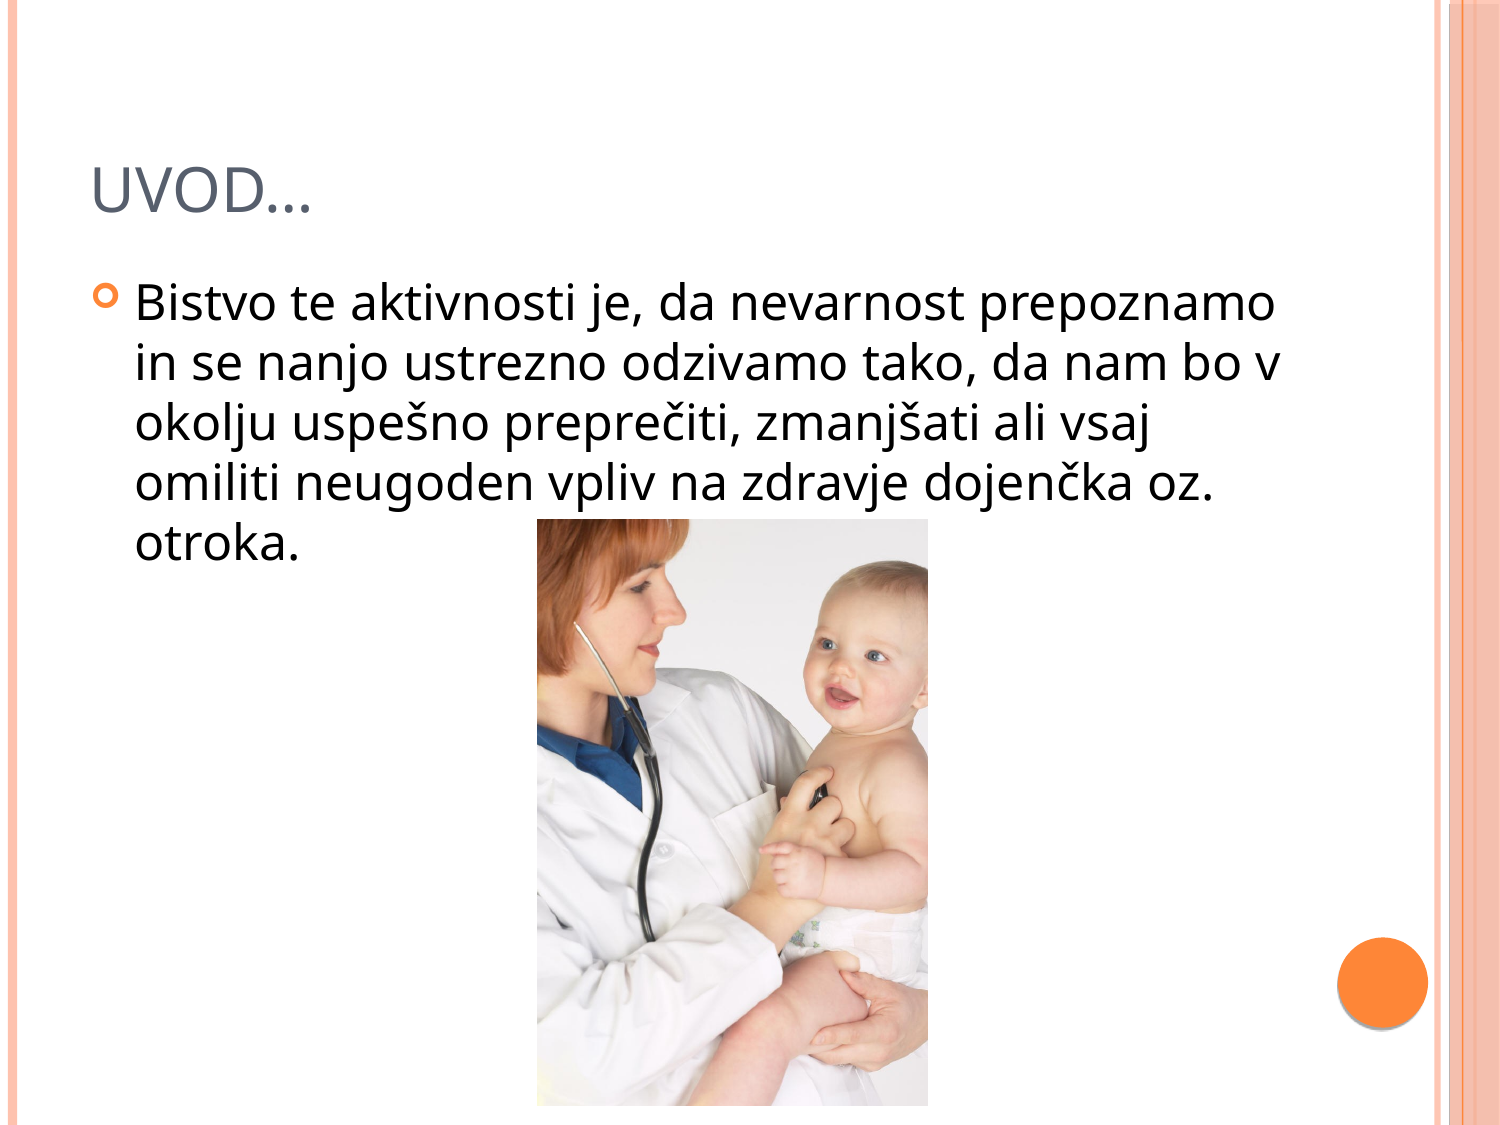

# UVOD…
Bistvo te aktivnosti je, da nevarnost prepoznamo in se nanjo ustrezno odzivamo tako, da nam bo v okolju uspešno preprečiti, zmanjšati ali vsaj omiliti neugoden vpliv na zdravje dojenčka oz. otroka.